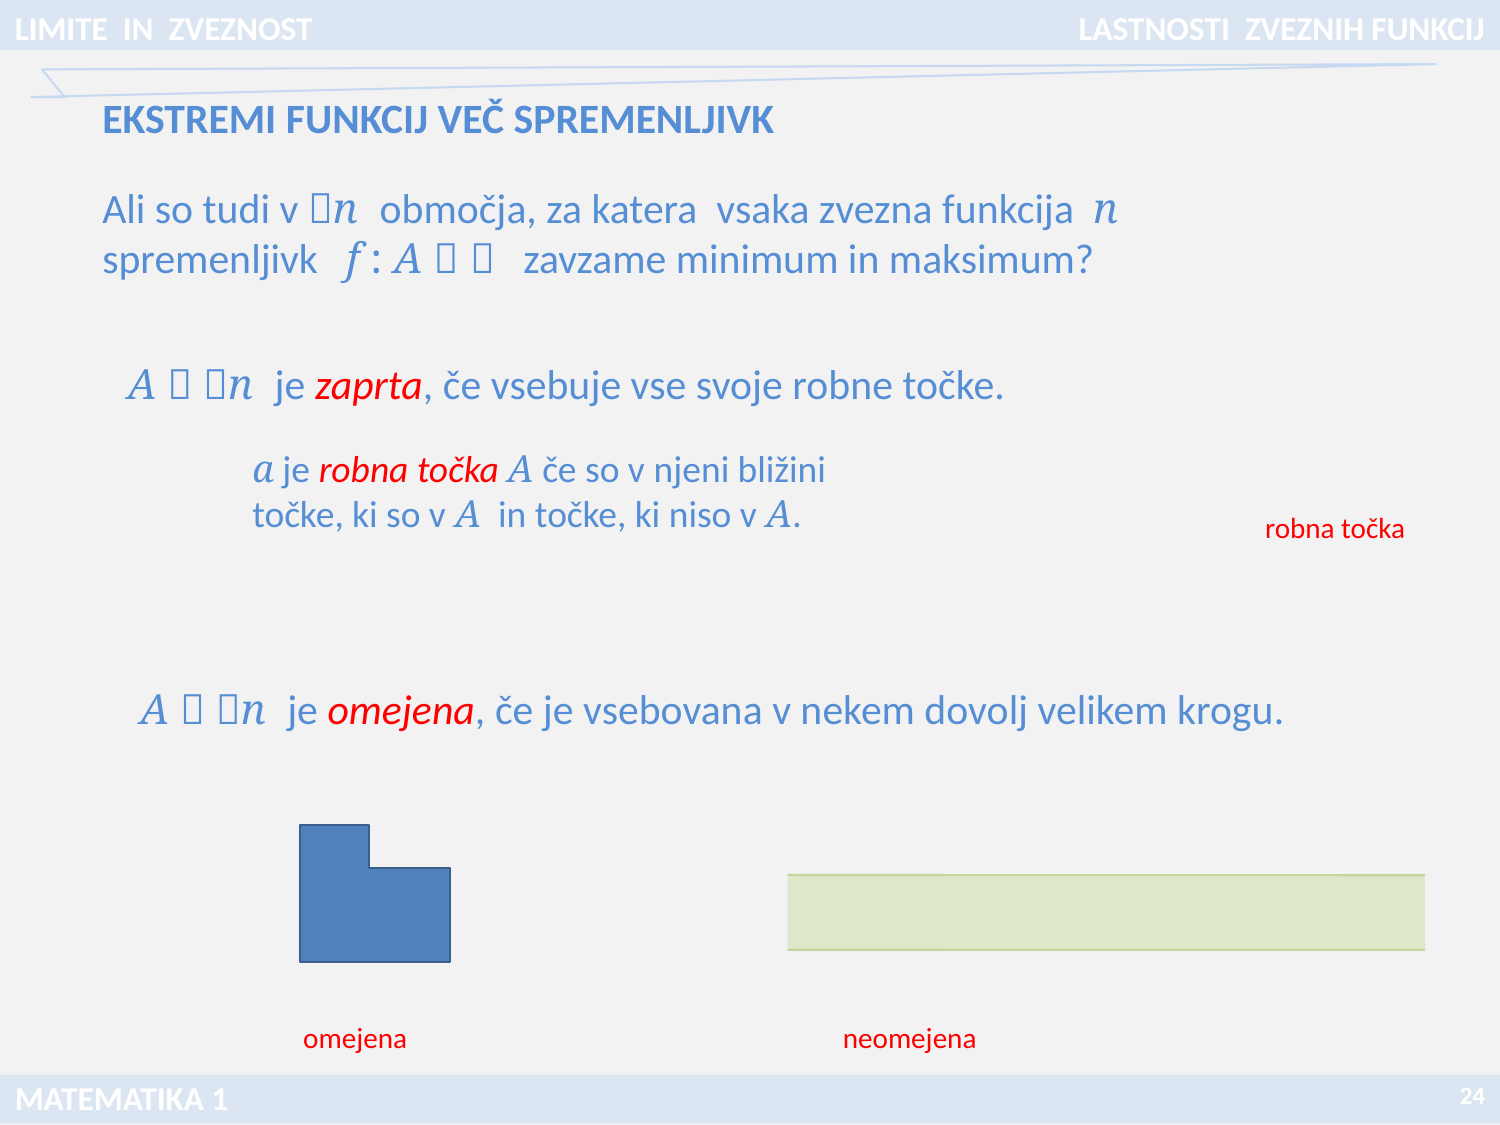

LIMITE IN ZVEZNOST
LASTNOSTI ZVEZNIH FUNKCIJ
EKSTREMI FUNKCIJ VEČ SPREMENLJIVK
Ali so tudi v n območja, za katera vsaka zvezna funkcija n spremenljivk f : A   zavzame minimum in maksimum?
A  n je zaprta, če vsebuje vse svoje robne točke.
a je robna točka A če so v njeni bližini točke, ki so v A in točke, ki niso v A.
robna točka
A  n je omejena, če je vsebovana v nekem dovolj velikem krogu.
omejena
neomejena
MATEMATIKA 1